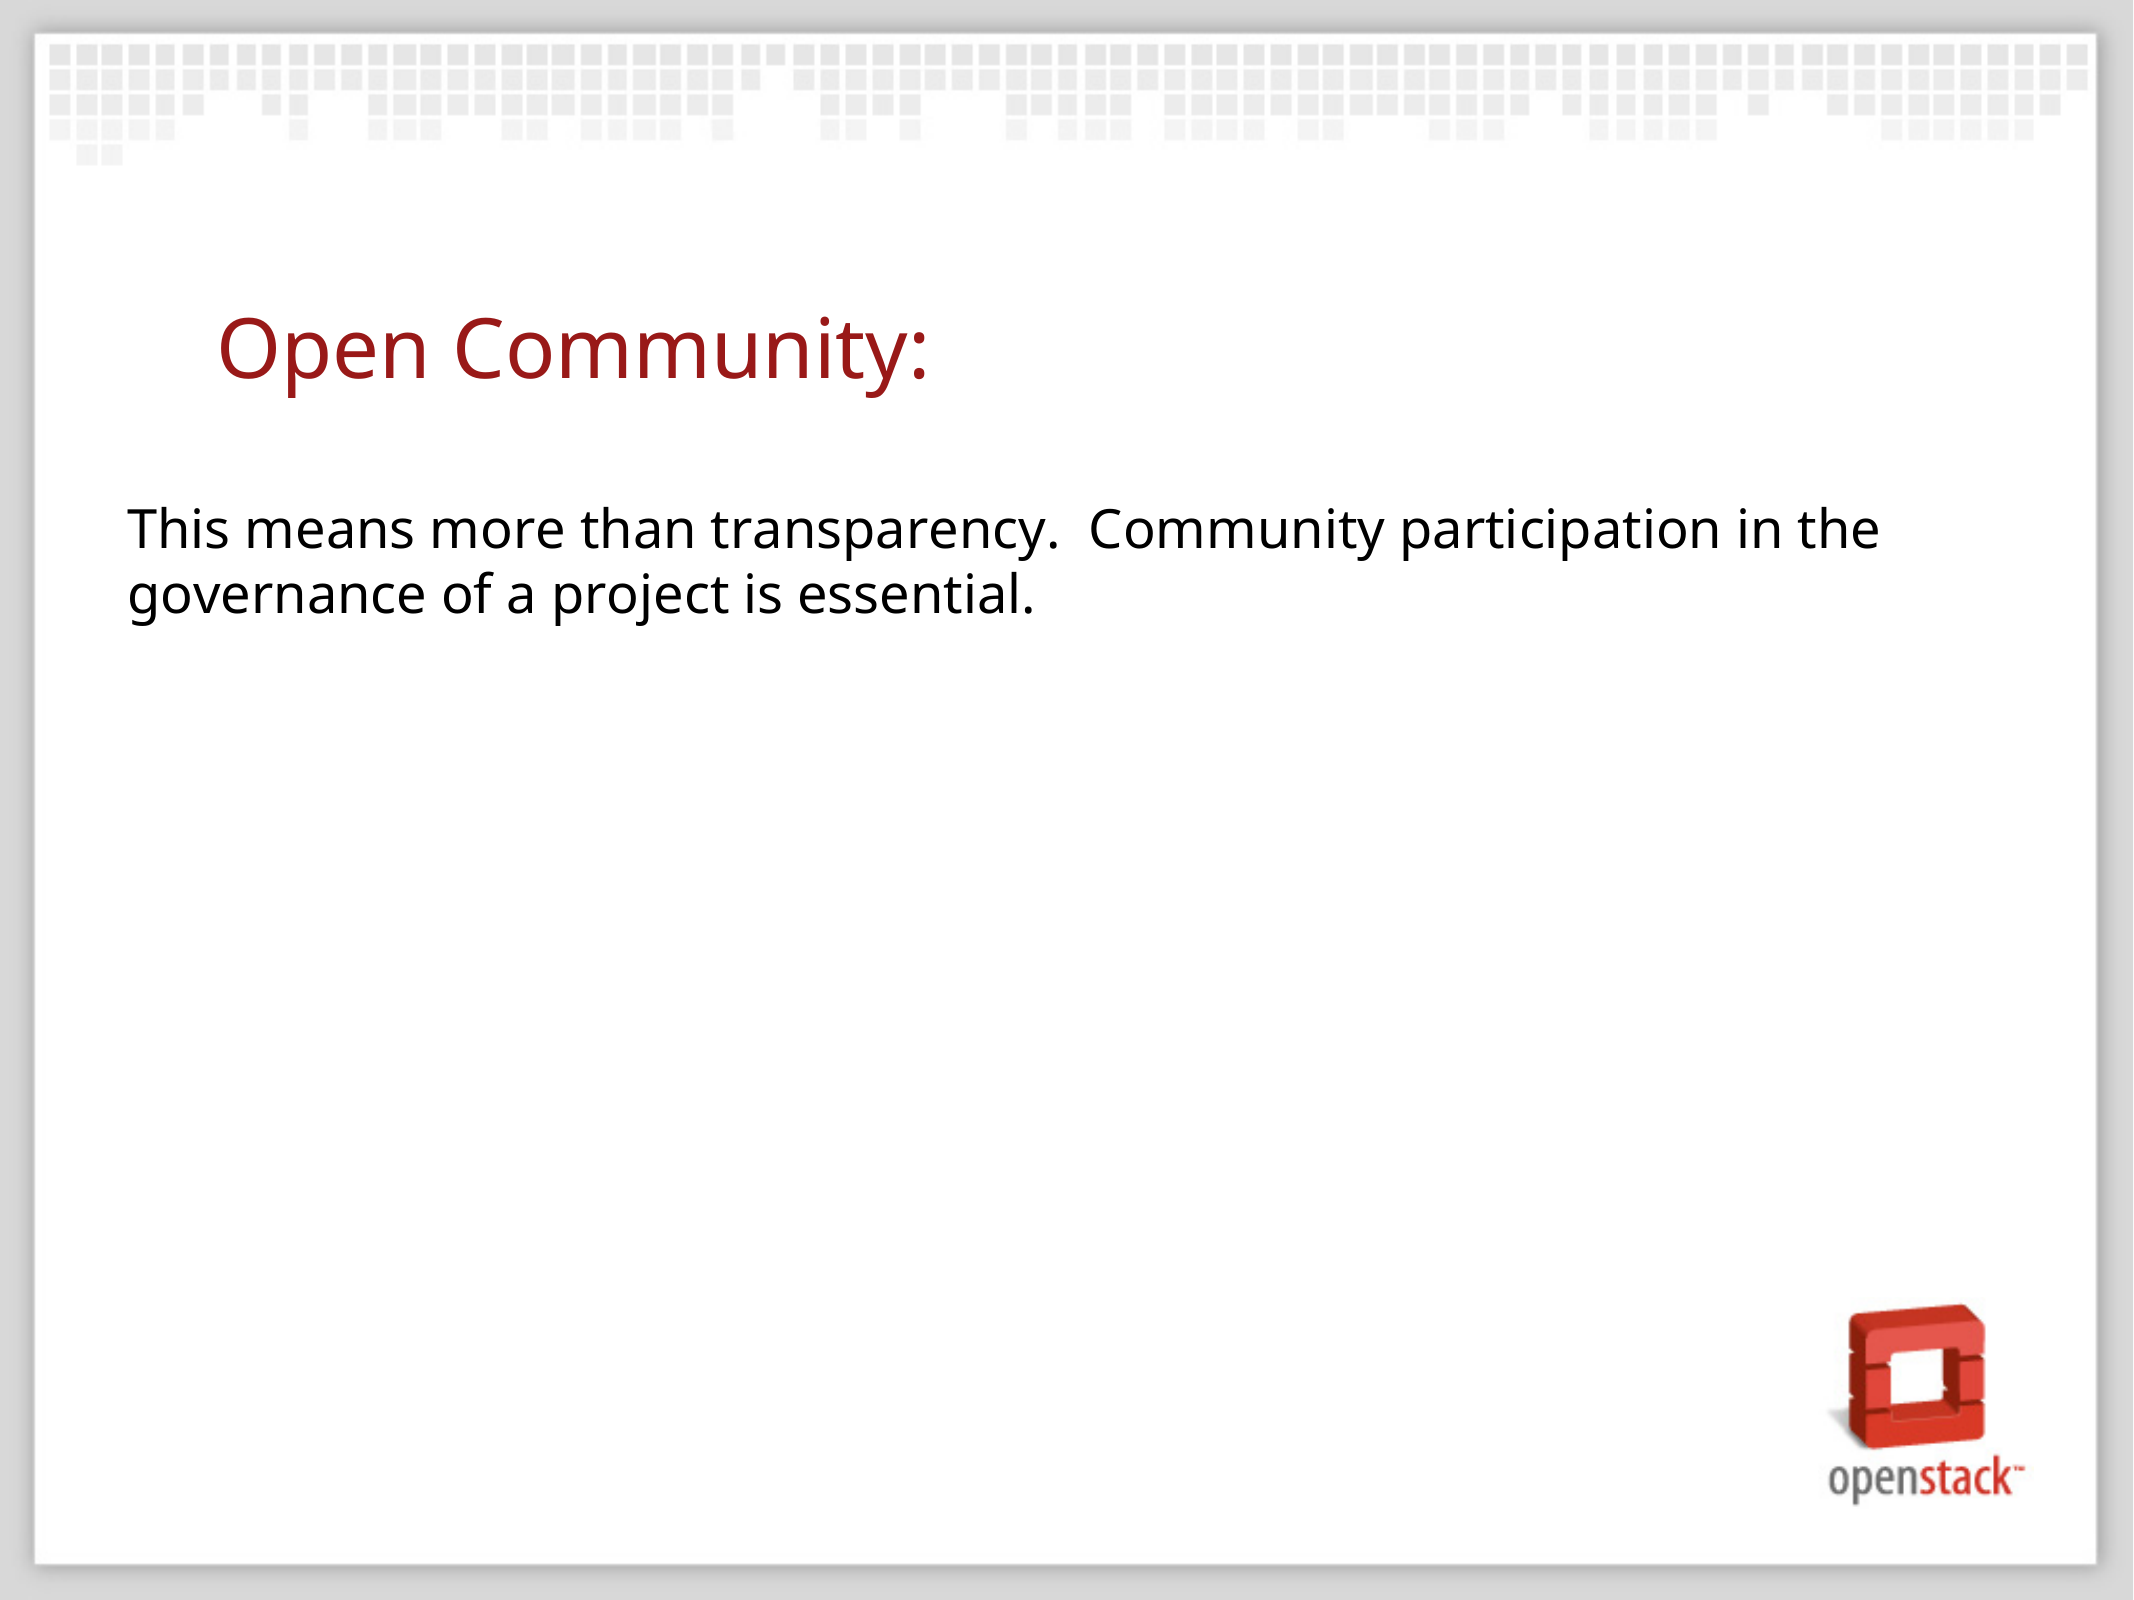

# Open Community:
This means more than transparency. Community participation in the governance of a project is essential.